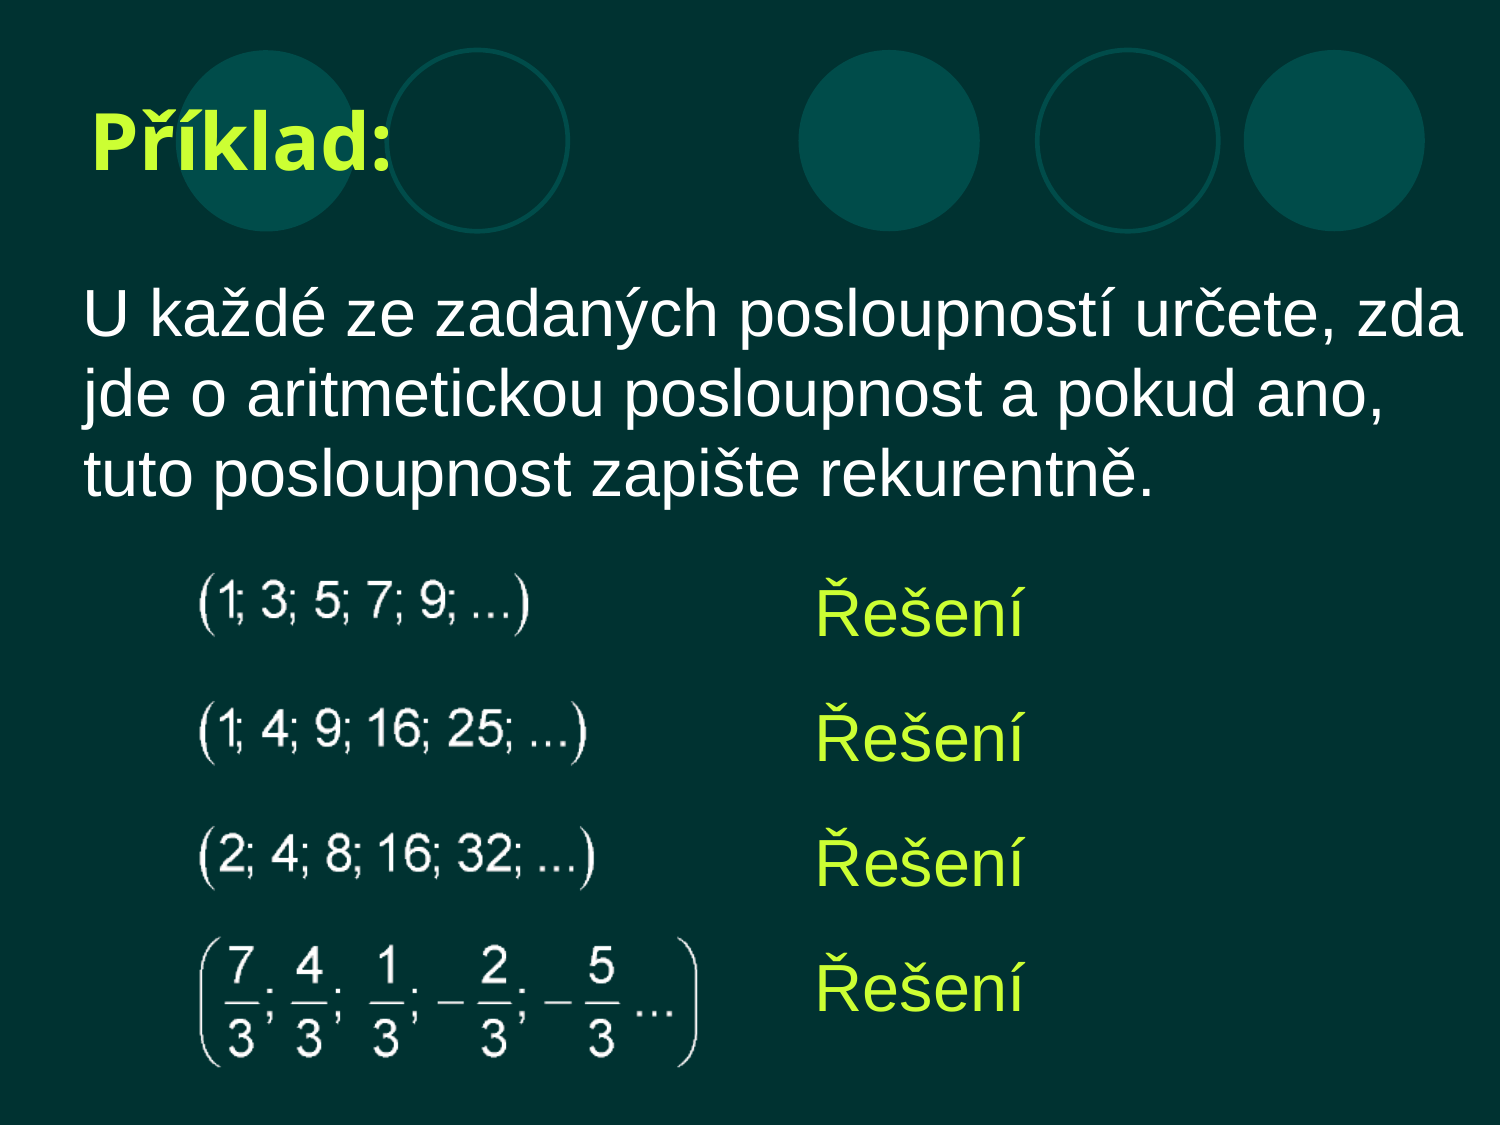

# Příklad:
 U každé ze zadaných posloupností určete, zda jde o aritmetickou posloupnost a pokud ano, tuto posloupnost zapište rekurentně.
Řešení
Řešení
Řešení
Řešení